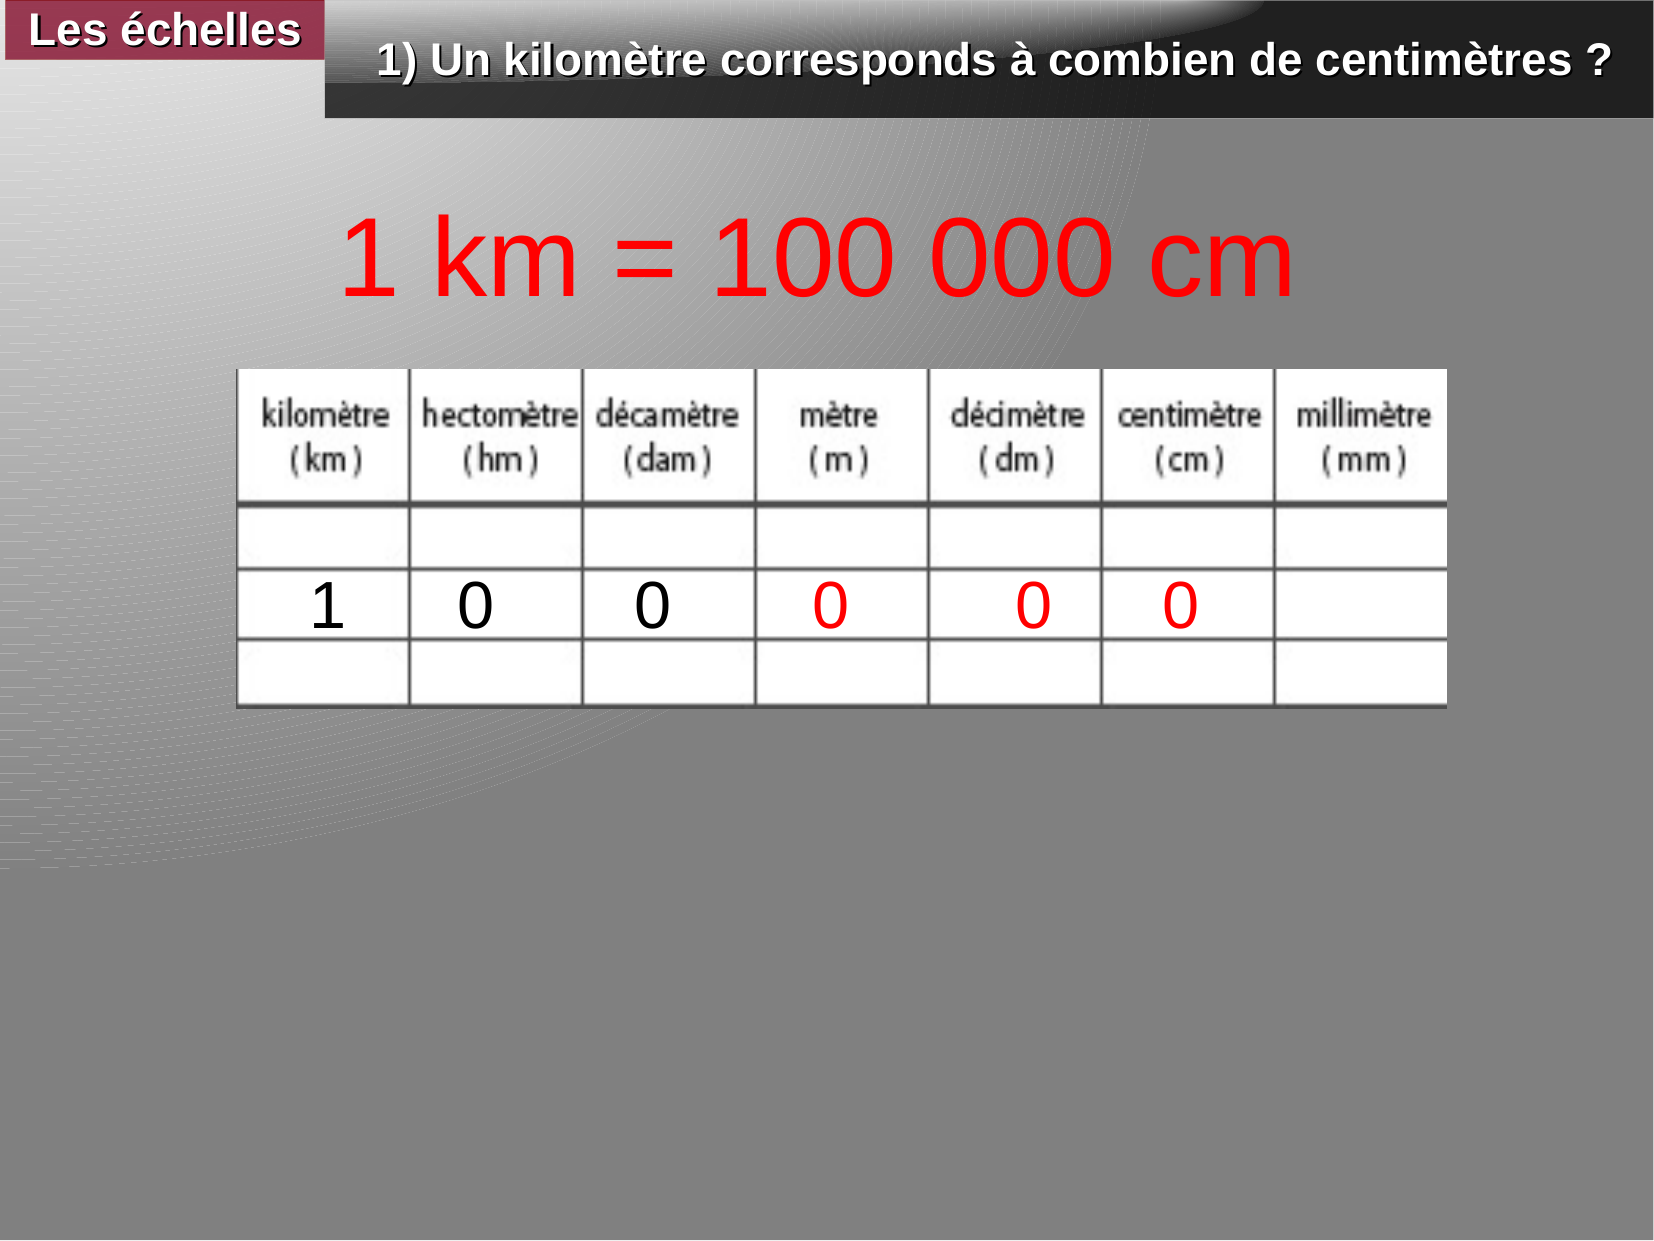

Les échelles
 1) Un kilomètre corresponds à combien de centimètres ?
 COLLER LA FICHE n° 1.C
1 km = 100 000 cm
1
0
0
0
0
0